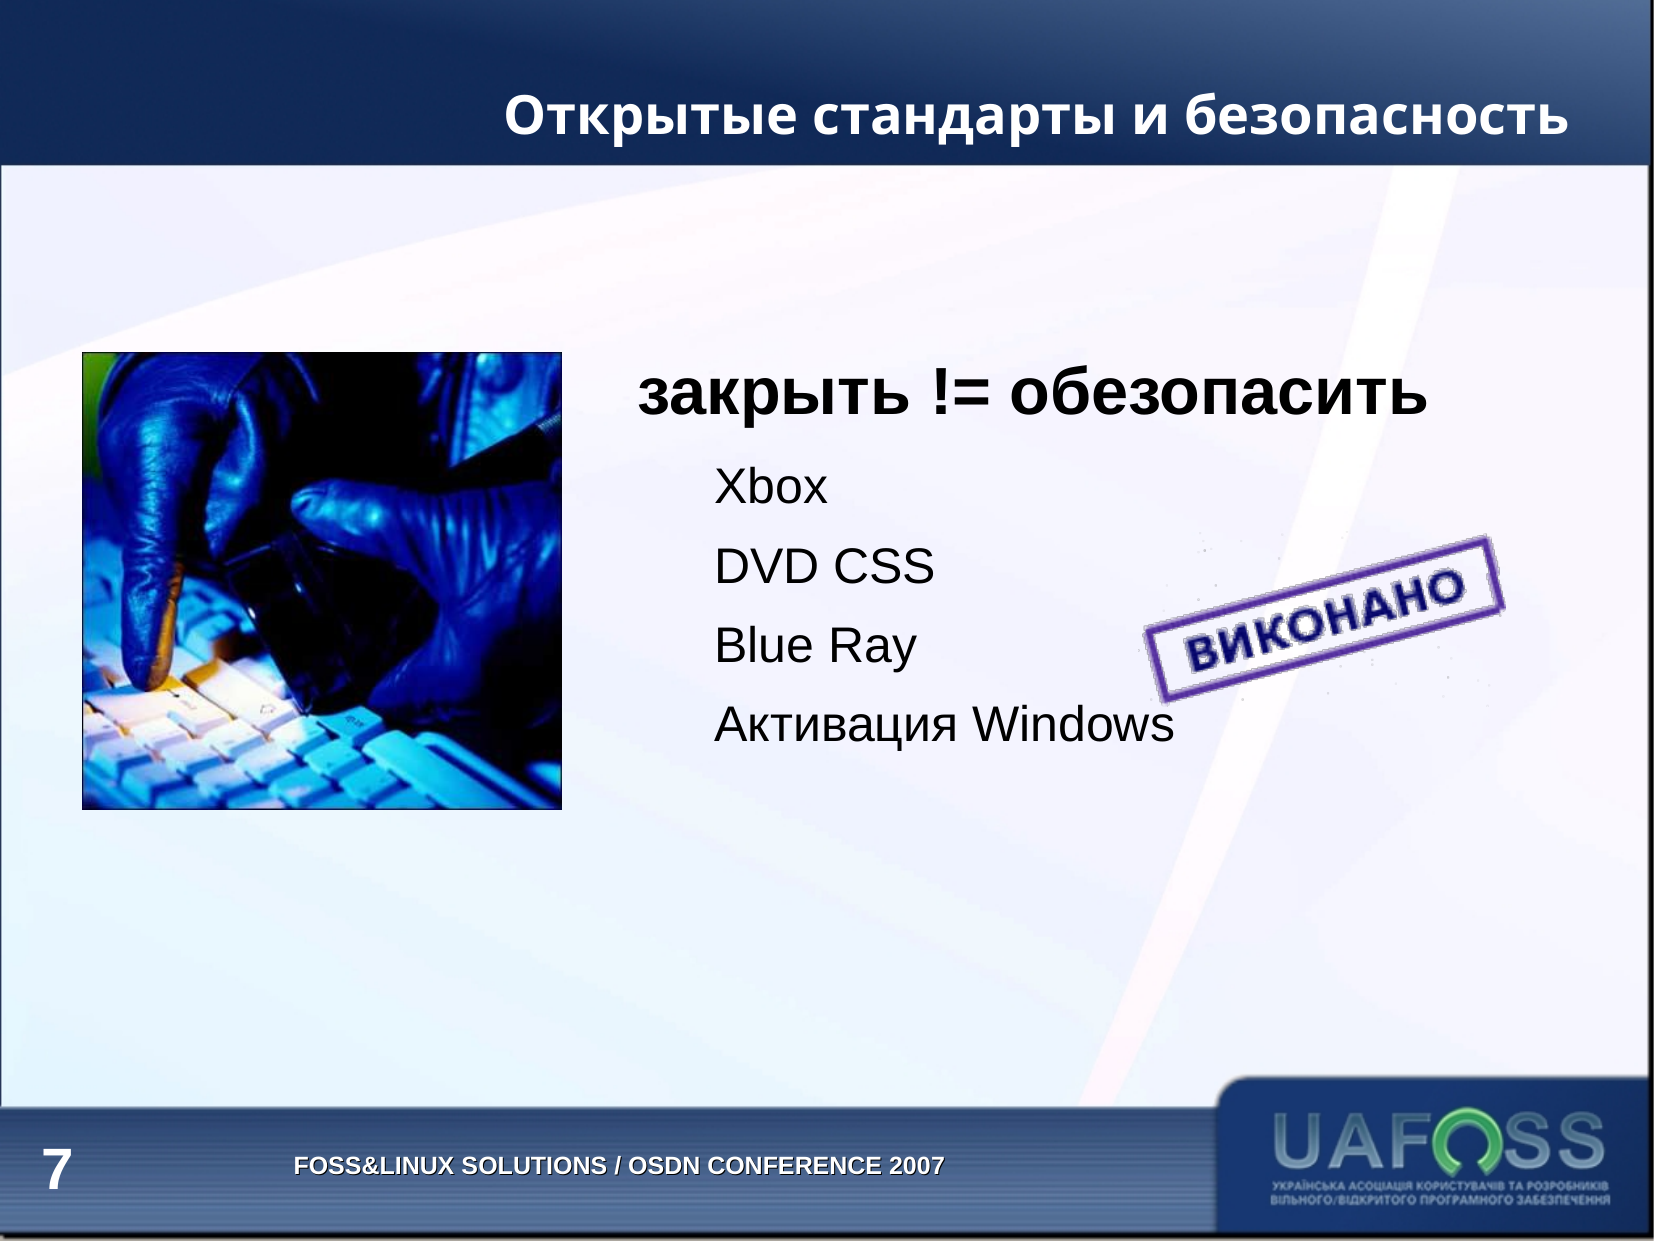

# Открытые стандарты и безопасность
закрыть != обезопасить
Xbox
DVD CSS
Blue Ray
Активация Windows
FOSS&LINUX SOLUTIONS / OSDN CONFERENCE 2007